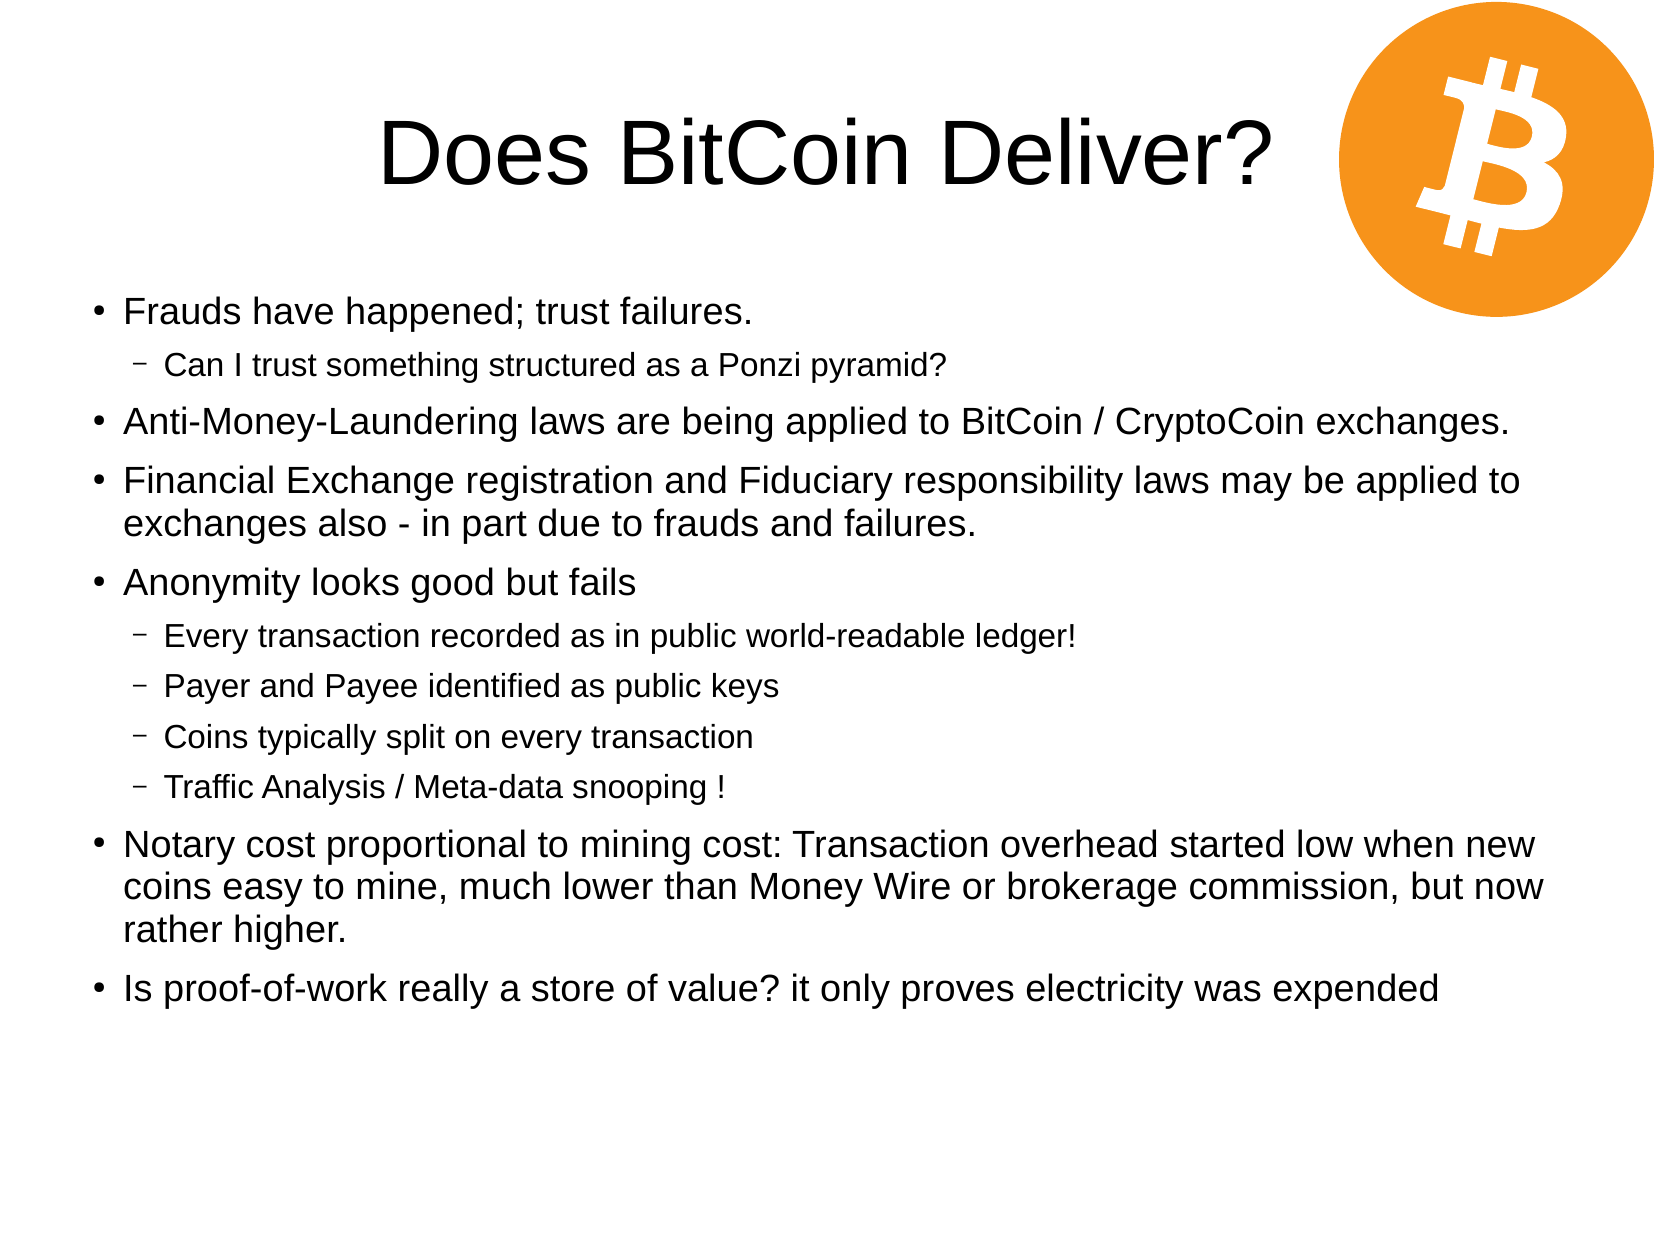

# Does BitCoin Deliver?
Frauds have happened; trust failures.
Can I trust something structured as a Ponzi pyramid?
Anti-Money-Laundering laws are being applied to BitCoin / CryptoCoin exchanges.
Financial Exchange registration and Fiduciary responsibility laws may be applied to exchanges also - in part due to frauds and failures.
Anonymity looks good but fails
Every transaction recorded as in public world-readable ledger!
Payer and Payee identified as public keys
Coins typically split on every transaction
Traffic Analysis / Meta-data snooping !
Notary cost proportional to mining cost: Transaction overhead started low when new coins easy to mine, much lower than Money Wire or brokerage commission, but now rather higher.
Is proof-of-work really a store of value? it only proves electricity was expended